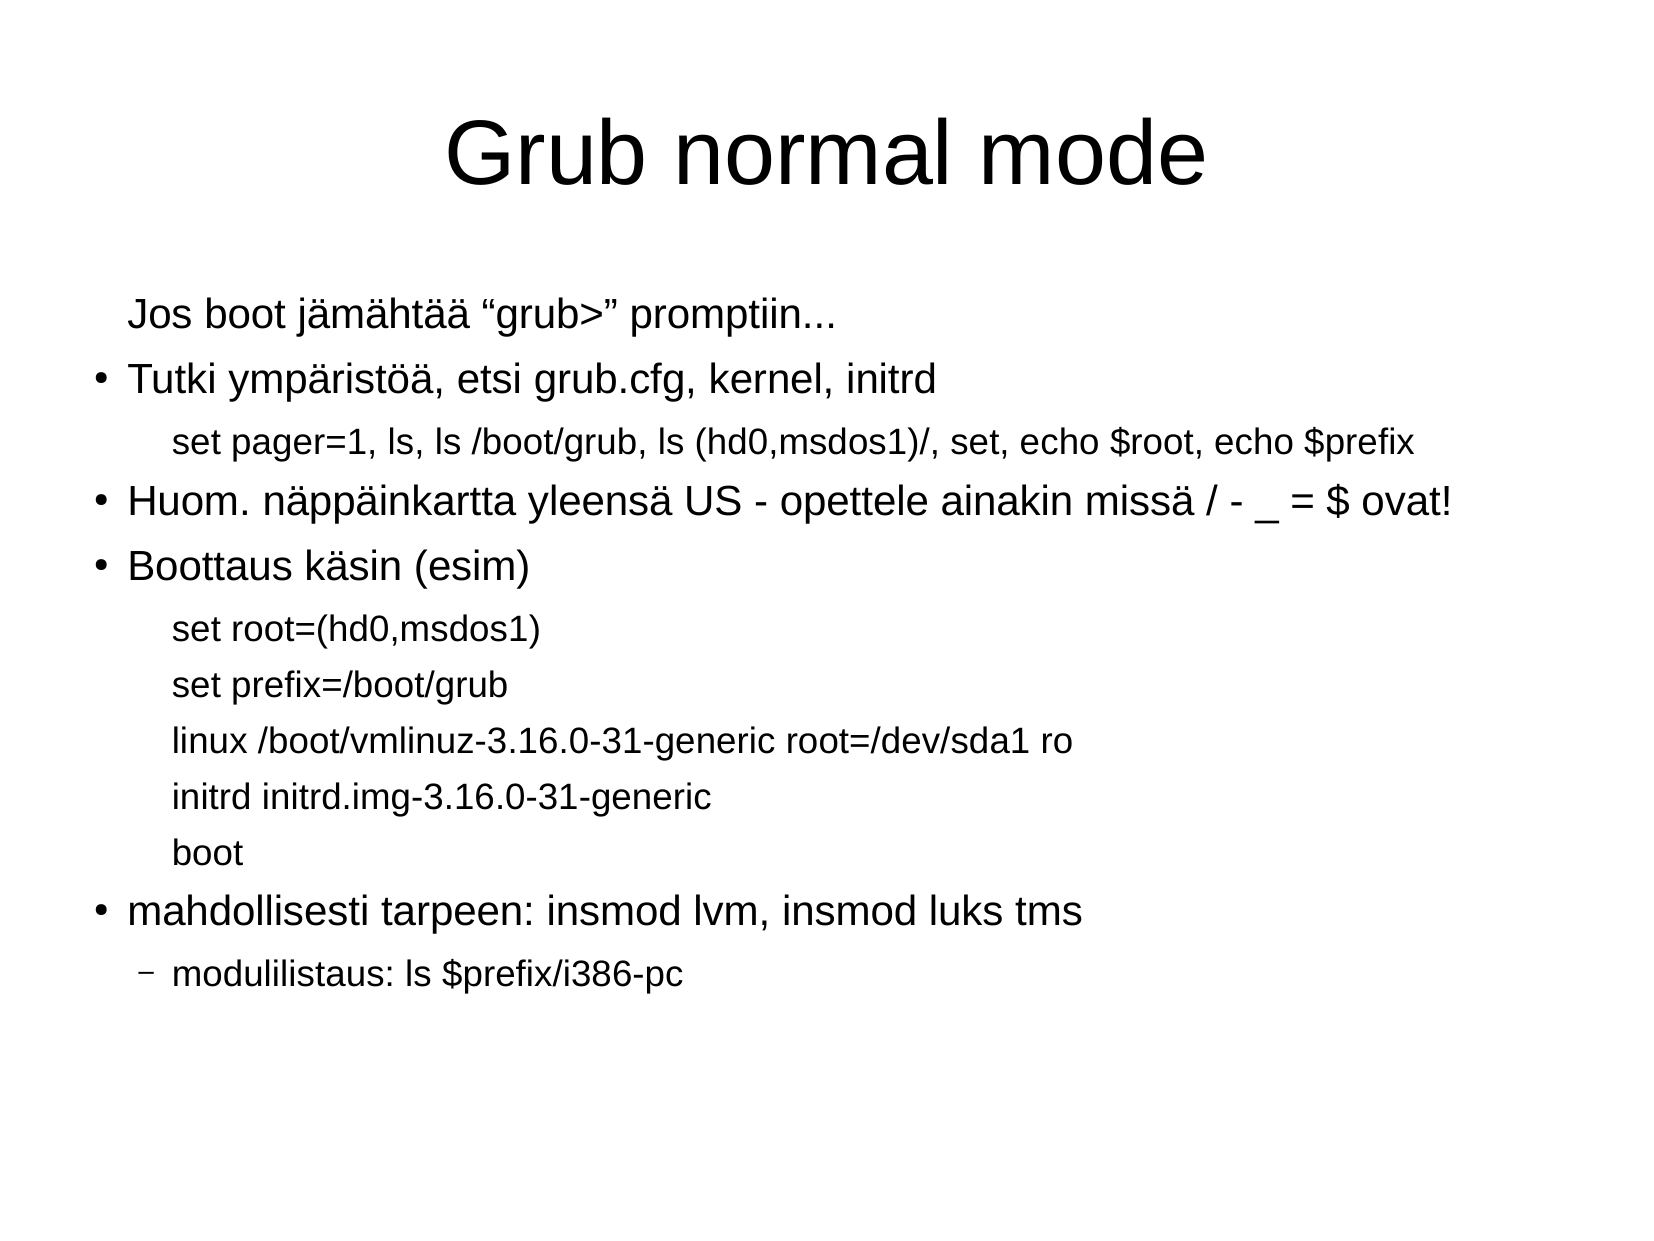

# Grub normal mode
Jos boot jämähtää “grub>” promptiin...
Tutki ympäristöä, etsi grub.cfg, kernel, initrd
set pager=1, ls, ls /boot/grub, ls (hd0,msdos1)/, set, echo $root, echo $prefix
Huom. näppäinkartta yleensä US - opettele ainakin missä / - _ = $ ovat!
Boottaus käsin (esim)
set root=(hd0,msdos1)
set prefix=/boot/grub
linux /boot/vmlinuz-3.16.0-31-generic root=/dev/sda1 ro
initrd initrd.img-3.16.0-31-generic
boot
mahdollisesti tarpeen: insmod lvm, insmod luks tms
modulilistaus: ls $prefix/i386-pc